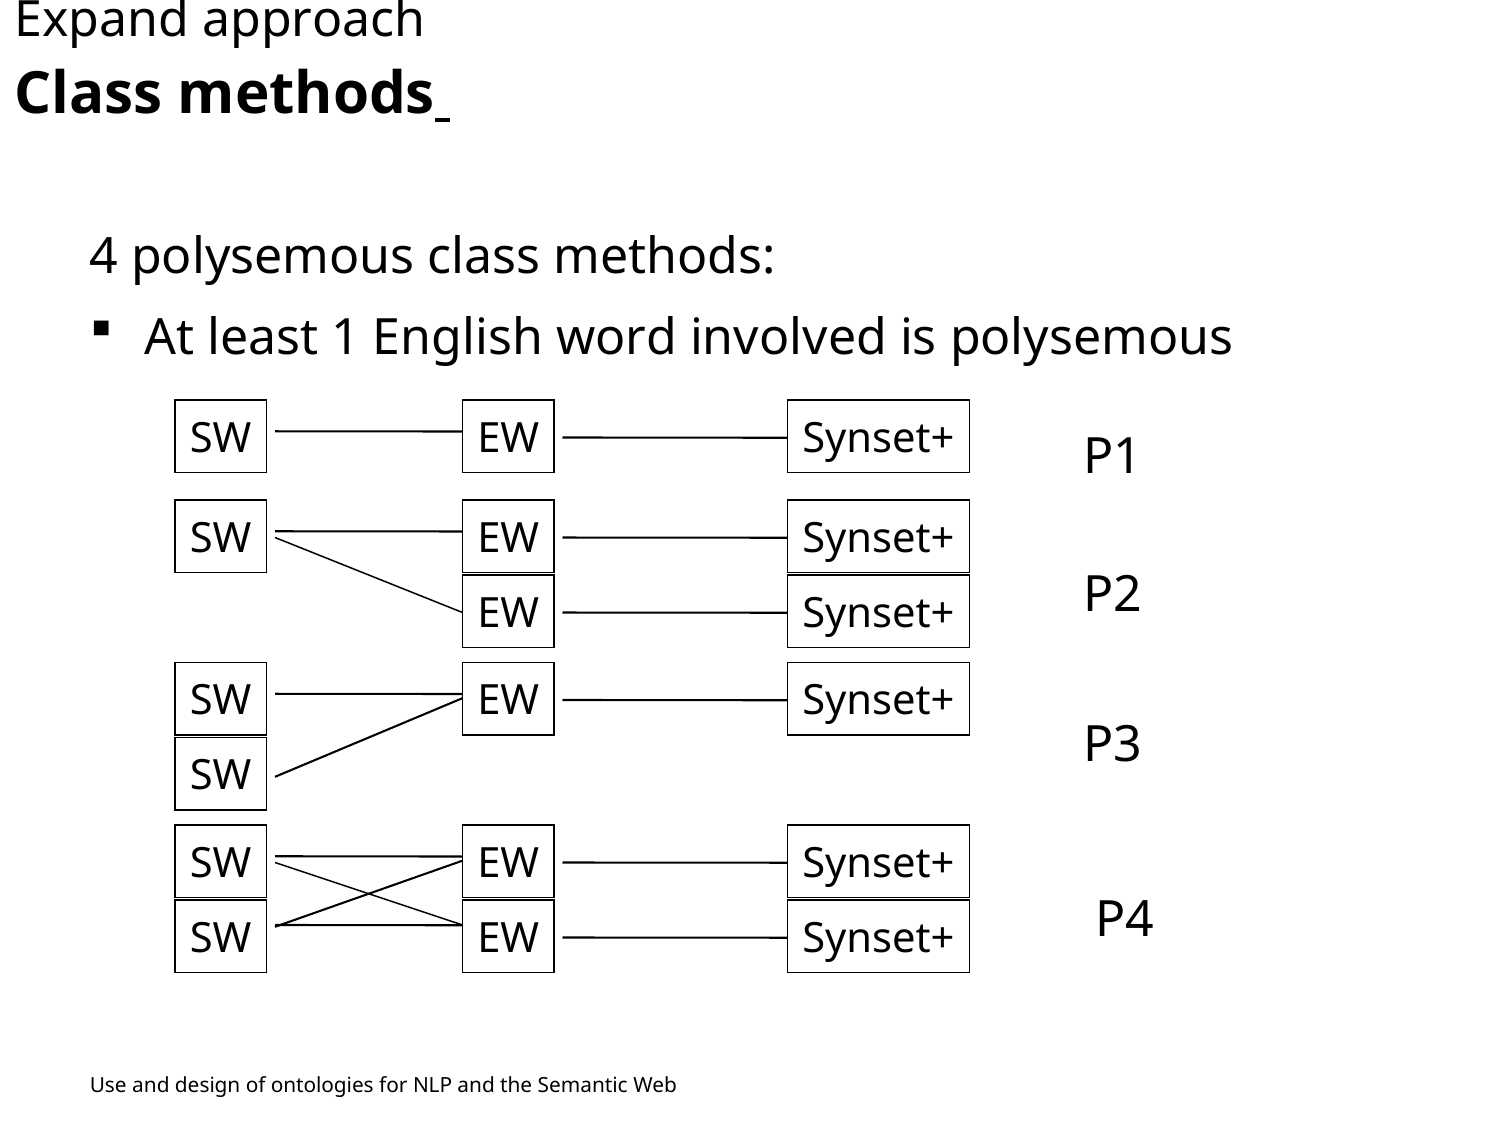

Expand approach
Class methods
# 4 polysemous class methods:
At least 1 English word involved is polysemous
SW
EW
Synset+
SW
EW
EW
Synset+
Synset+
SW
EW
Synset+
SW
SW
EW
Synset+
SW
EW
Synset+
P1
P2
P3
P4